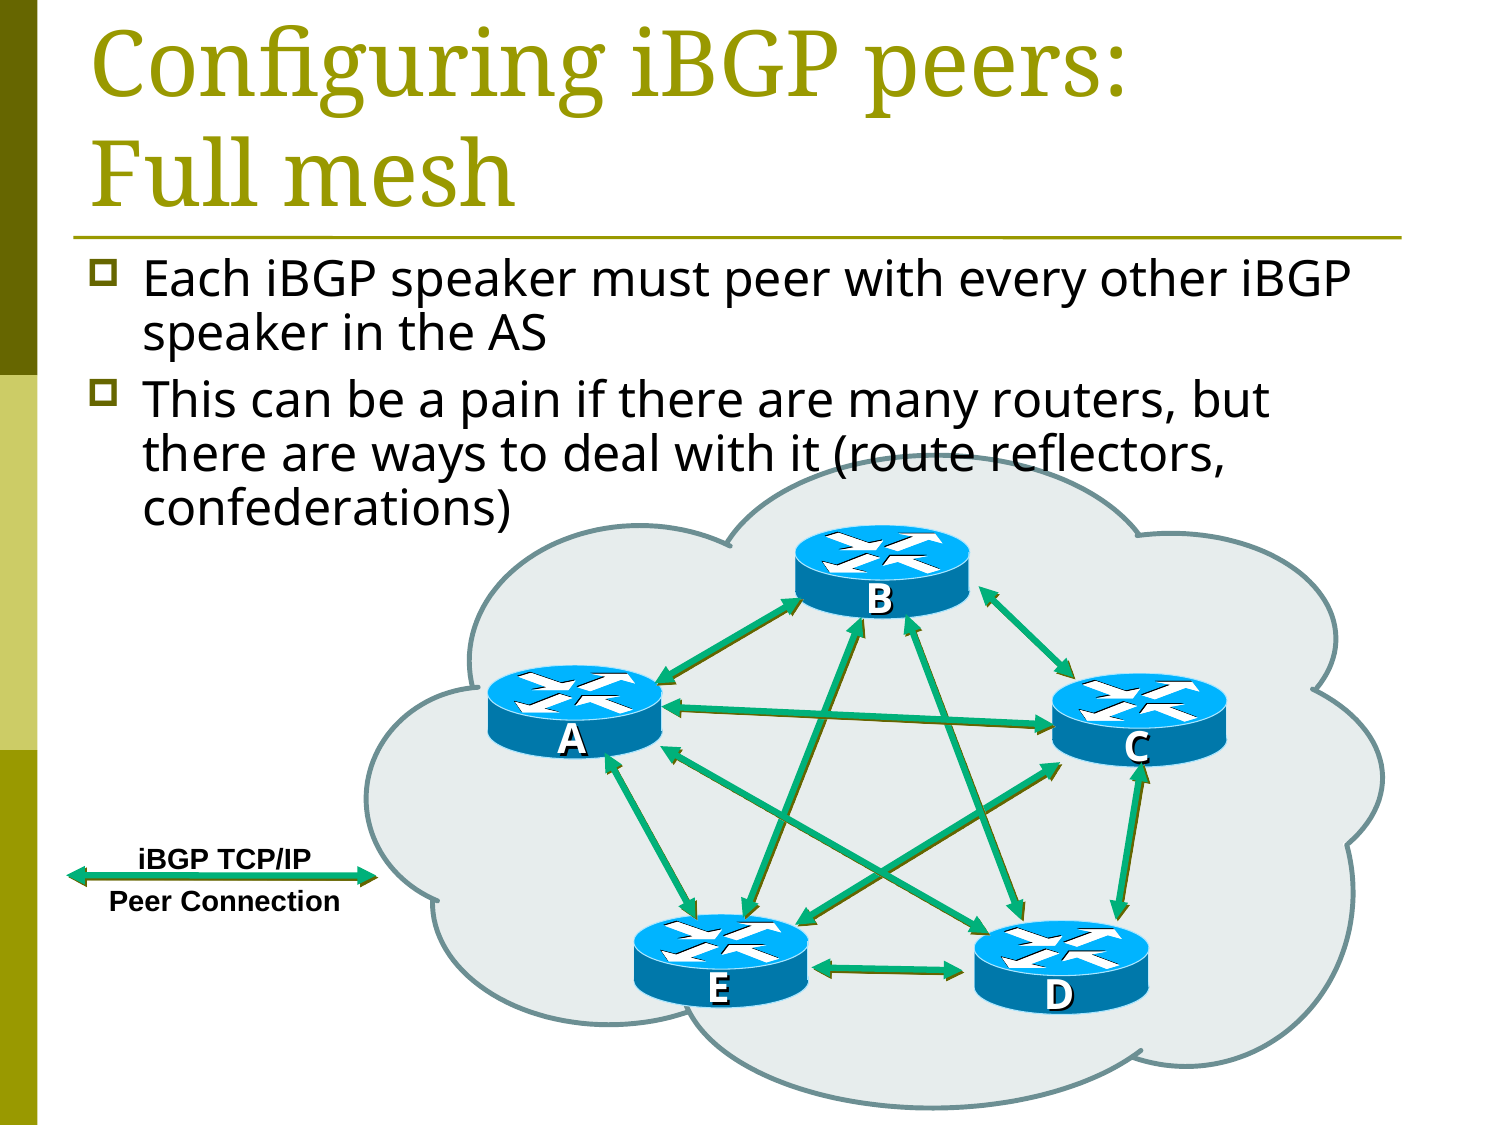

# Configuring iBGP peers: Full mesh
Each iBGP speaker must peer with every other iBGP speaker in the AS
This can be a pain if there are many routers, but there are ways to deal with it (route reflectors, confederations)
B
A
C
iBGP TCP/IP
Peer Connection
E
D